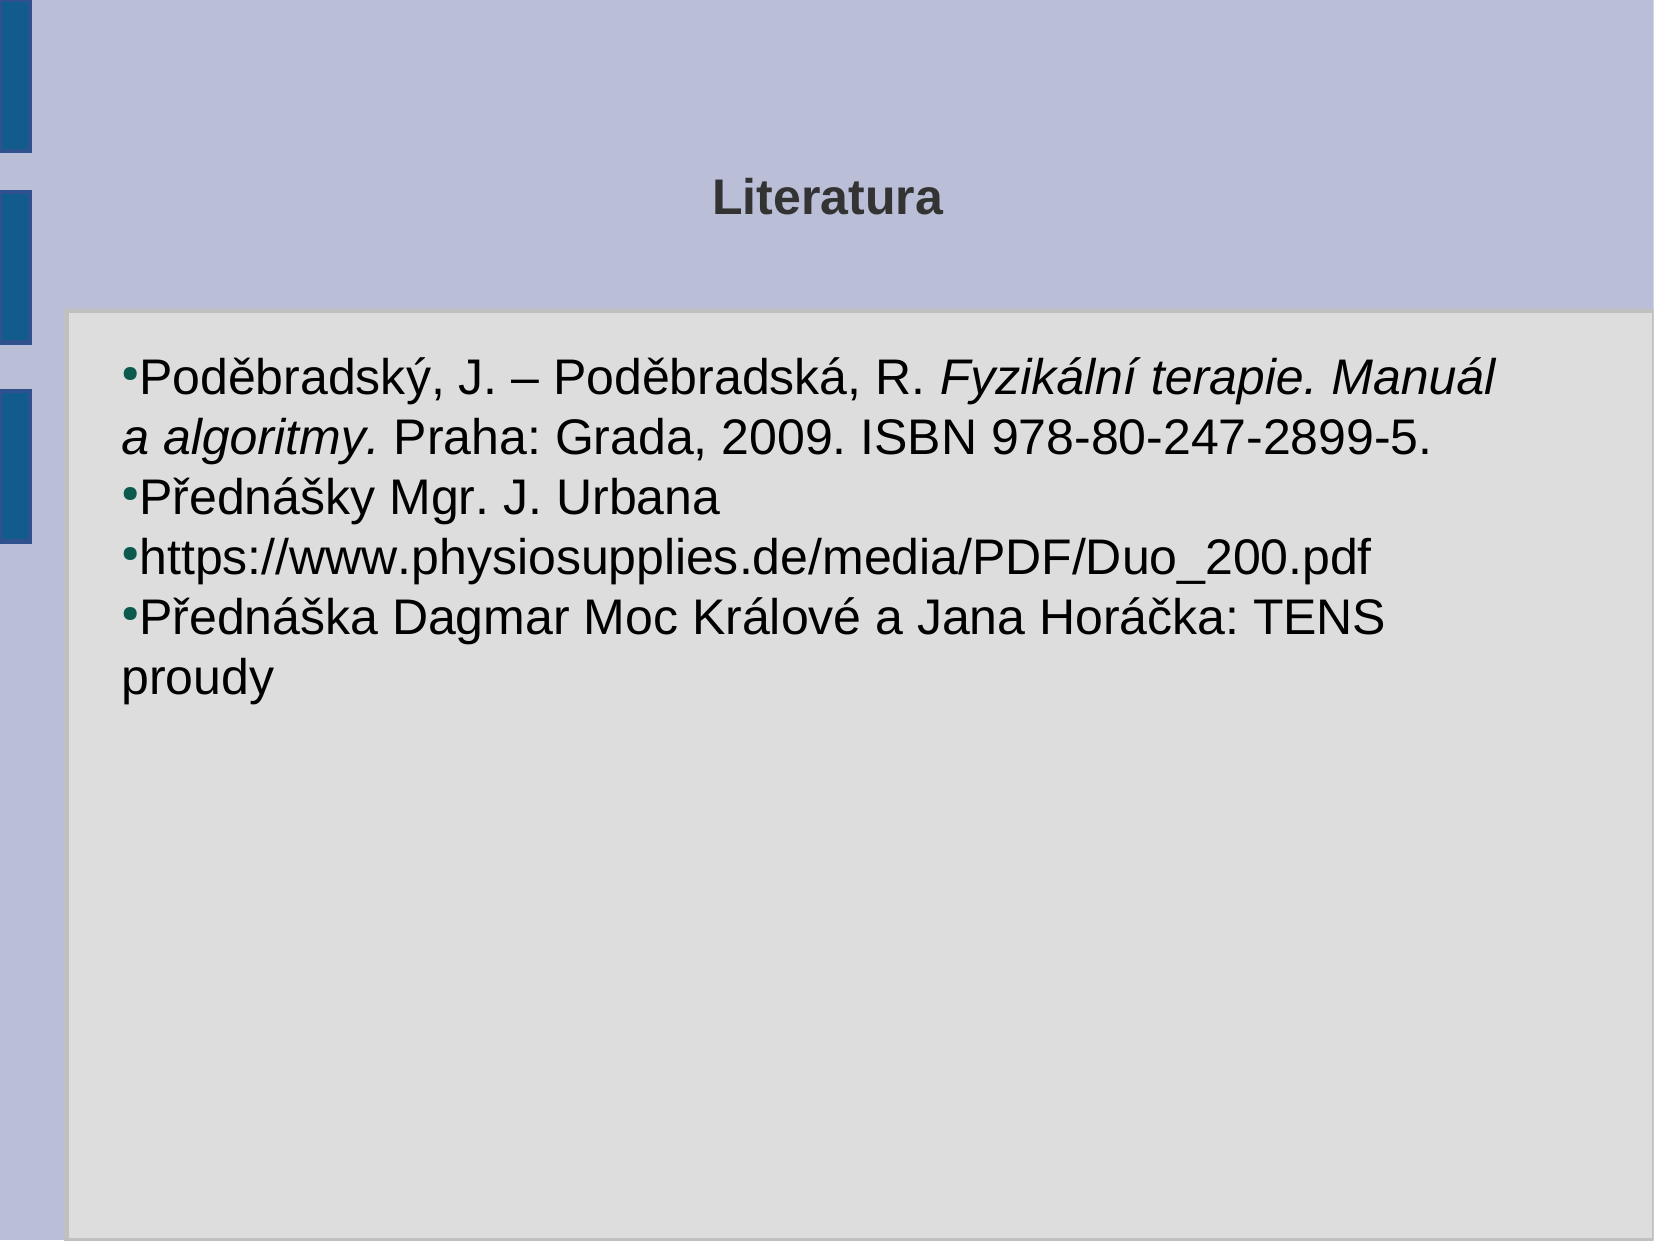

# Literatura
Poděbradský, J. – Poděbradská, R. Fyzikální terapie. Manuál a algoritmy. Praha: Grada, 2009. ISBN 978-80-247-2899-5.
Přednášky Mgr. J. Urbana
https://www.physiosupplies.de/media/PDF/Duo_200.pdf
Přednáška Dagmar Moc Králové a Jana Horáčka: TENS proudy